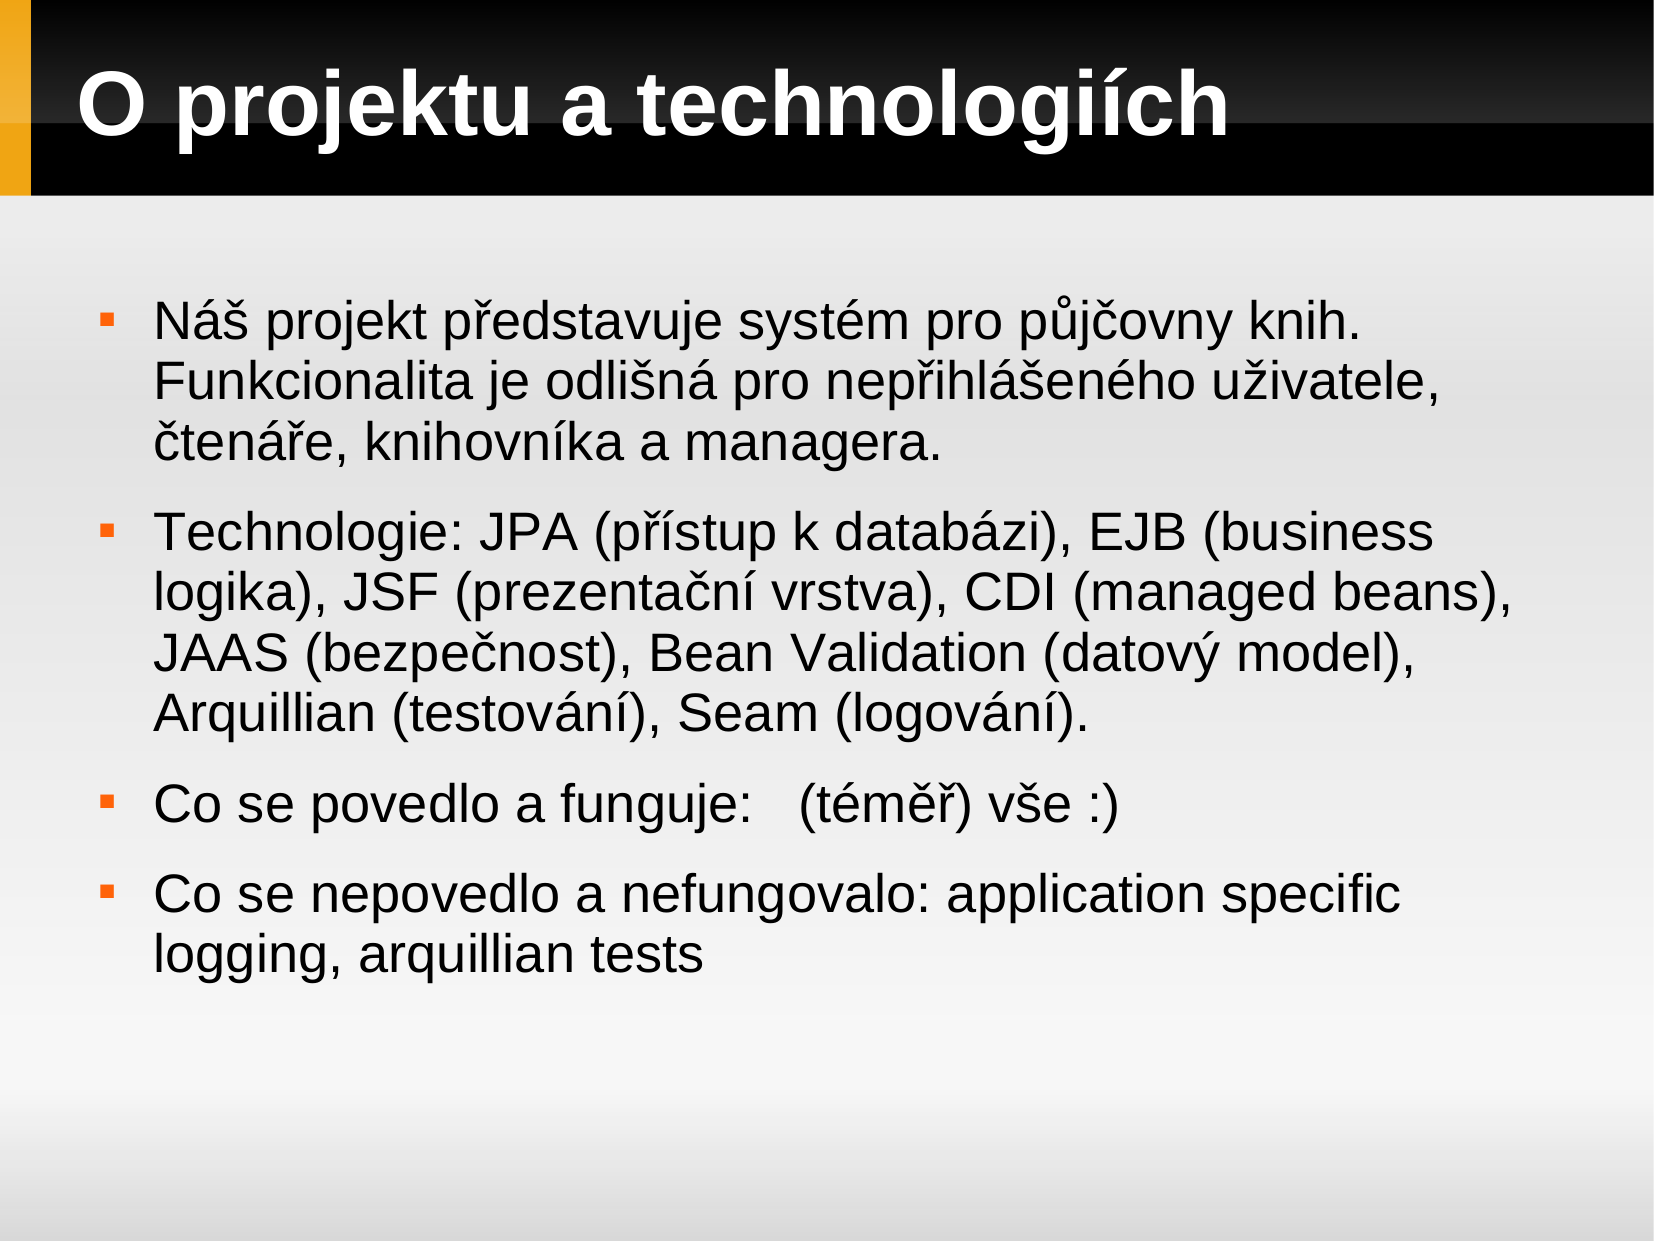

# O projektu a technologiích
Náš projekt představuje systém pro půjčovny knih. Funkcionalita je odlišná pro nepřihlášeného uživatele, čtenáře, knihovníka a managera.
Technologie: JPA (přístup k databázi), EJB (business logika), JSF (prezentační vrstva), CDI (managed beans), JAAS (bezpečnost), Bean Validation (datový model), Arquillian (testování), Seam (logování).
Co se povedlo a funguje: (téměř) vše :)
Co se nepovedlo a nefungovalo: application specific logging, arquillian tests